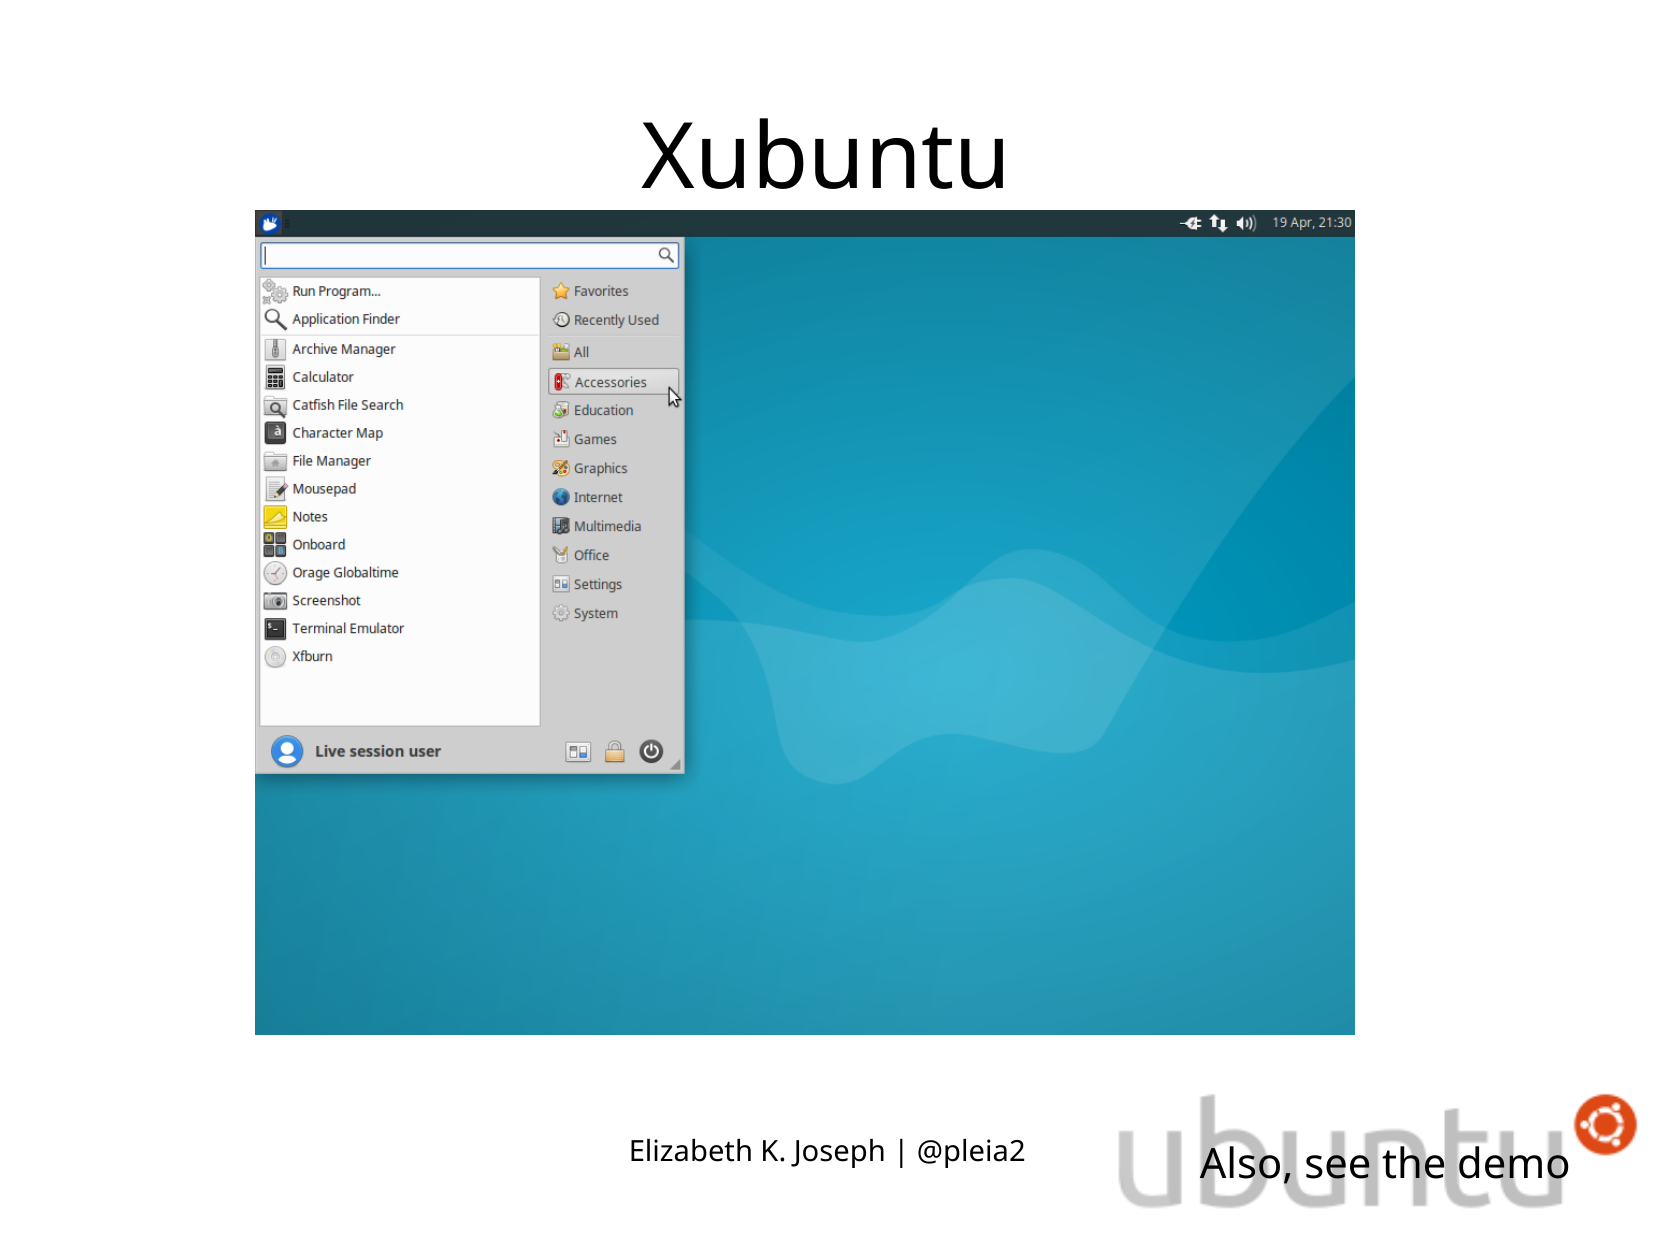

# Xubuntu
Also, see the demo
Elizabeth K. Joseph | @pleia2